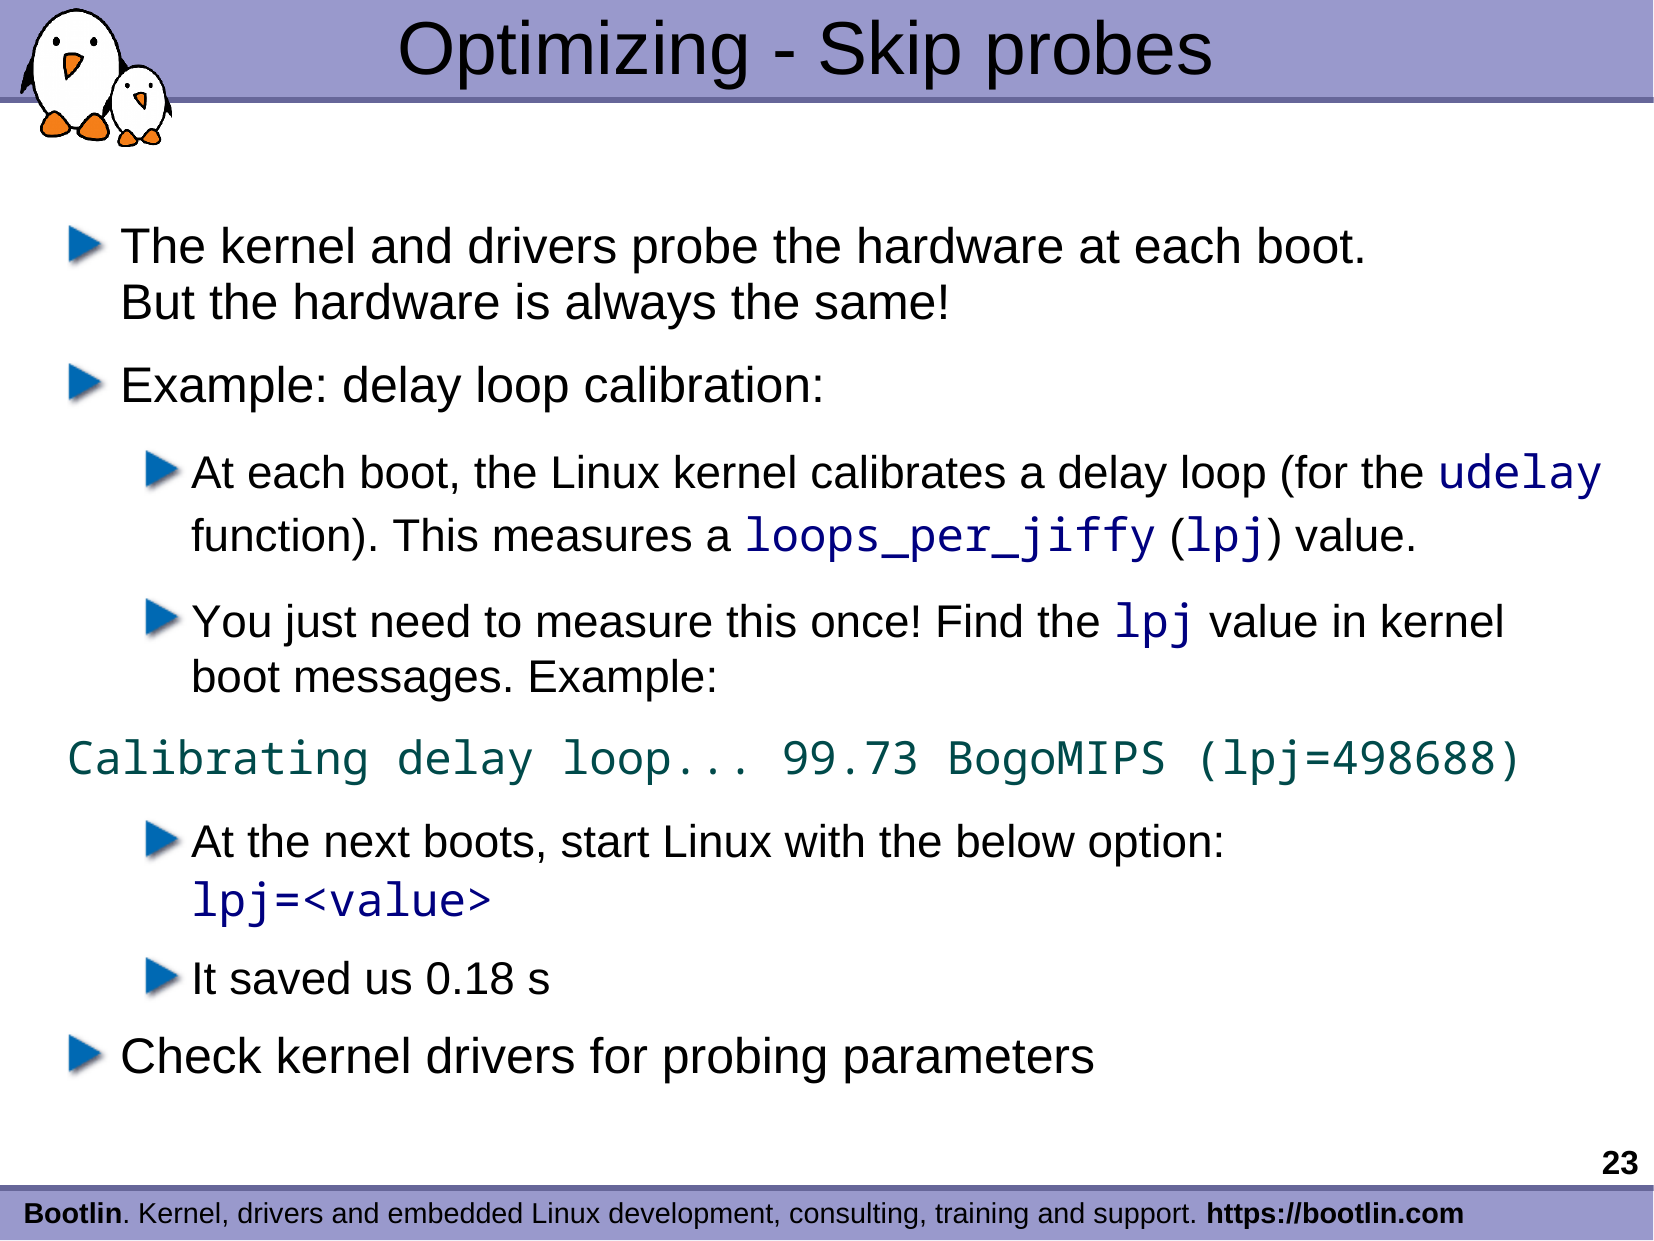

# Optimizing - Skip probes
The kernel and drivers probe the hardware at each boot.
But the hardware is always the same!
Example: delay loop calibration:
At each boot, the Linux kernel calibrates a delay loop (for the udelay function). This measures a loops_per_jiffy (lpj) value.
You just need to measure this once! Find the lpj value in kernel boot messages. Example:
Calibrating delay loop... 99.73 BogoMIPS (lpj=498688)
At the next boots, start Linux with the below option:
lpj=<value>
It saved us 0.18 s
Check kernel drivers for probing parameters